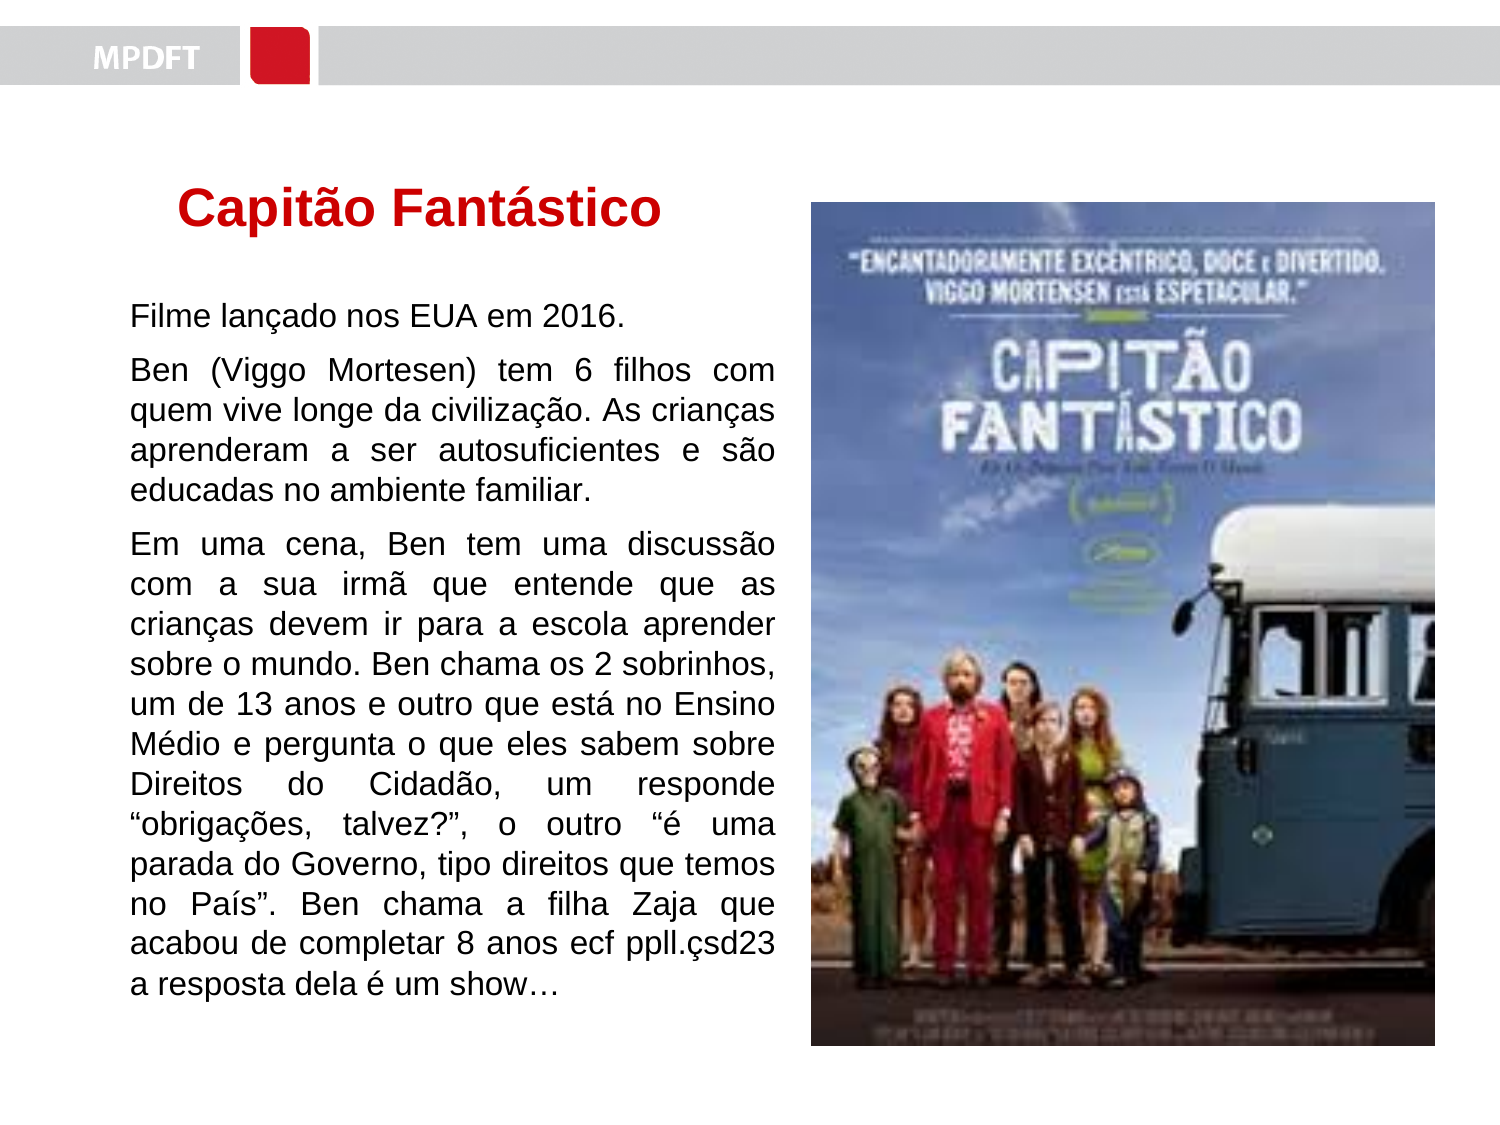

#
 Capitão Fantástico
[]
Filme lançado nos EUA em 2016.
Ben (Viggo Mortesen) tem 6 filhos com quem vive longe da civilização. As crianças aprenderam a ser autosuficientes e são educadas no ambiente familiar.
Em uma cena, Ben tem uma discussão com a sua irmã que entende que as crianças devem ir para a escola aprender sobre o mundo. Ben chama os 2 sobrinhos, um de 13 anos e outro que está no Ensino Médio e pergunta o que eles sabem sobre Direitos do Cidadão, um responde “obrigações, talvez?”, o outro “é uma parada do Governo, tipo direitos que temos no País”. Ben chama a filha Zaja que acabou de completar 8 anos ecf ppll.çsd23 a resposta dela é um show…